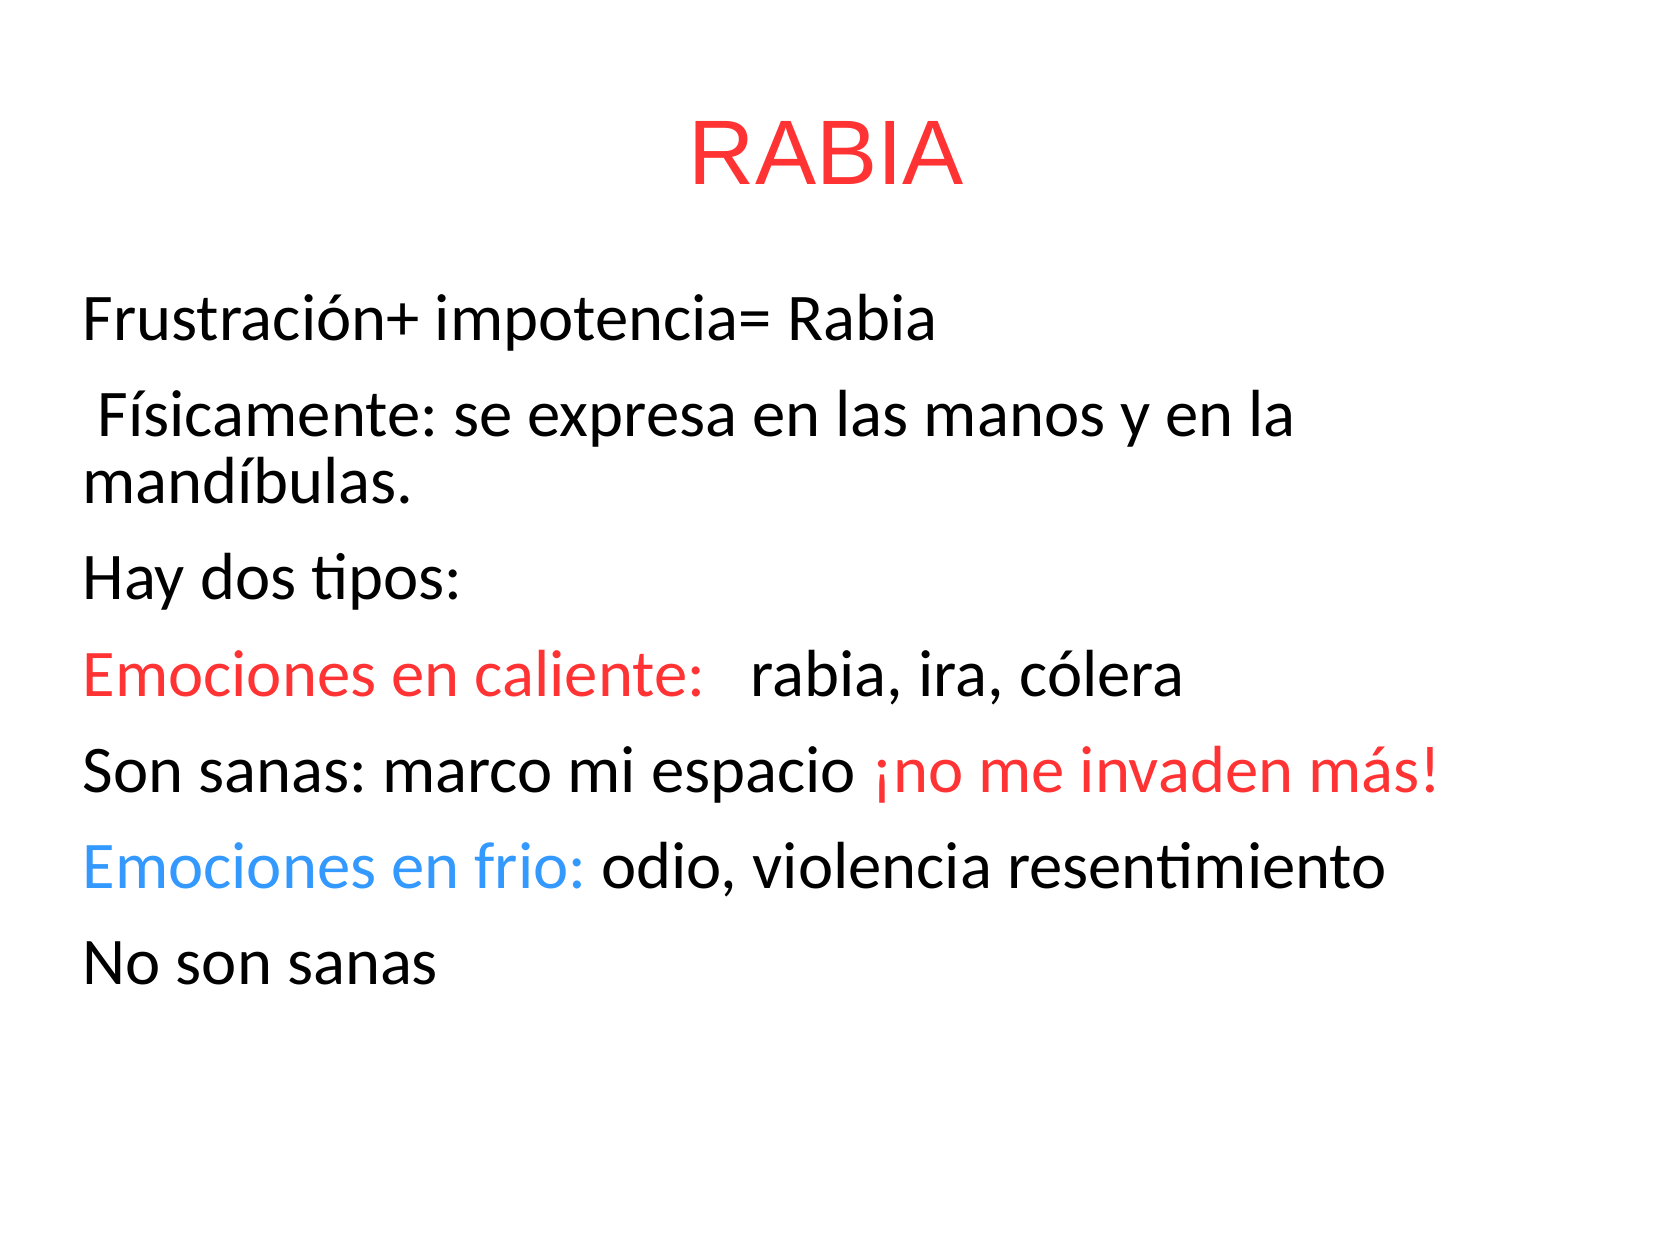

# RABIA
Frustración+ impotencia= Rabia
 Físicamente: se expresa en las manos y en la mandíbulas.
Hay dos tipos:
Emociones en caliente: rabia, ira, cólera
Son sanas: marco mi espacio ¡no me invaden más!
Emociones en frio: odio, violencia resentimiento
No son sanas